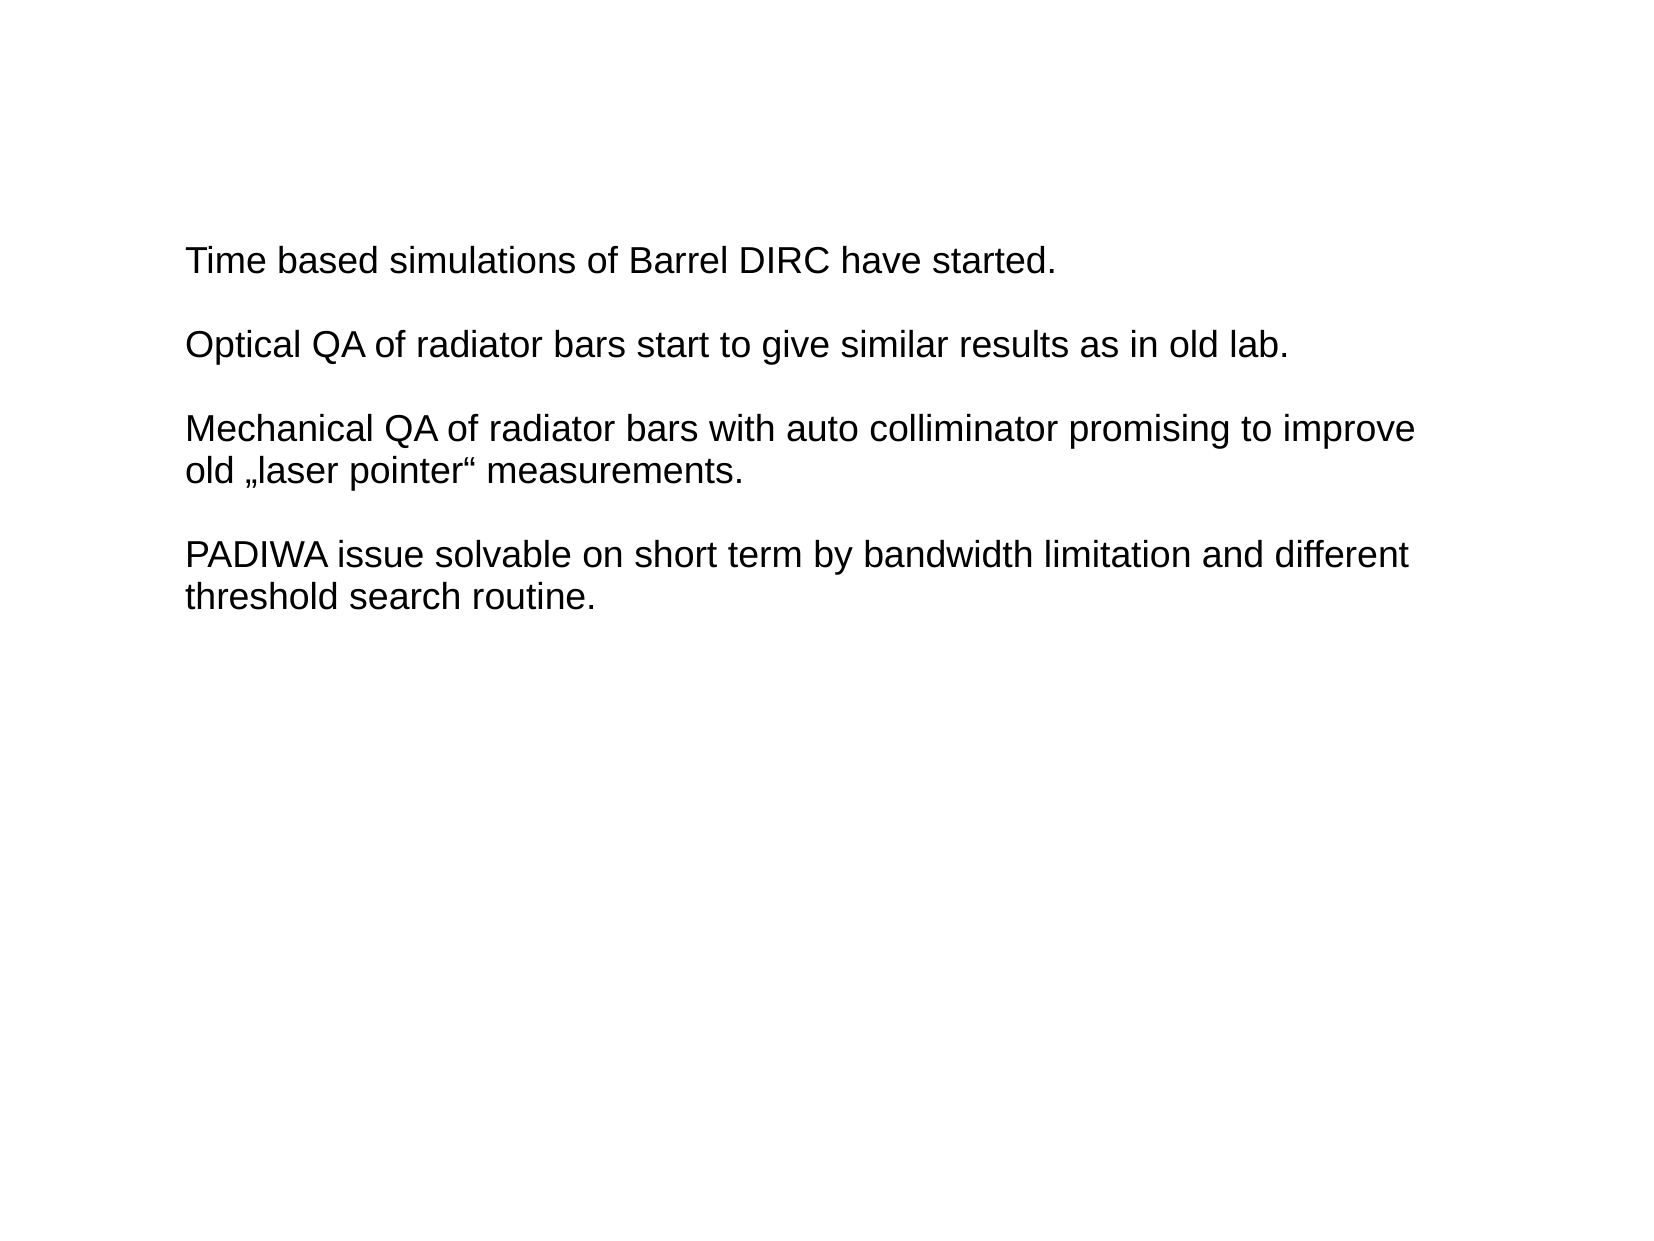

Time based simulations of Barrel DIRC have started.
Optical QA of radiator bars start to give similar results as in old lab.
Mechanical QA of radiator bars with auto colliminator promising to improve
old „laser pointer“ measurements.
PADIWA issue solvable on short term by bandwidth limitation and different
threshold search routine.